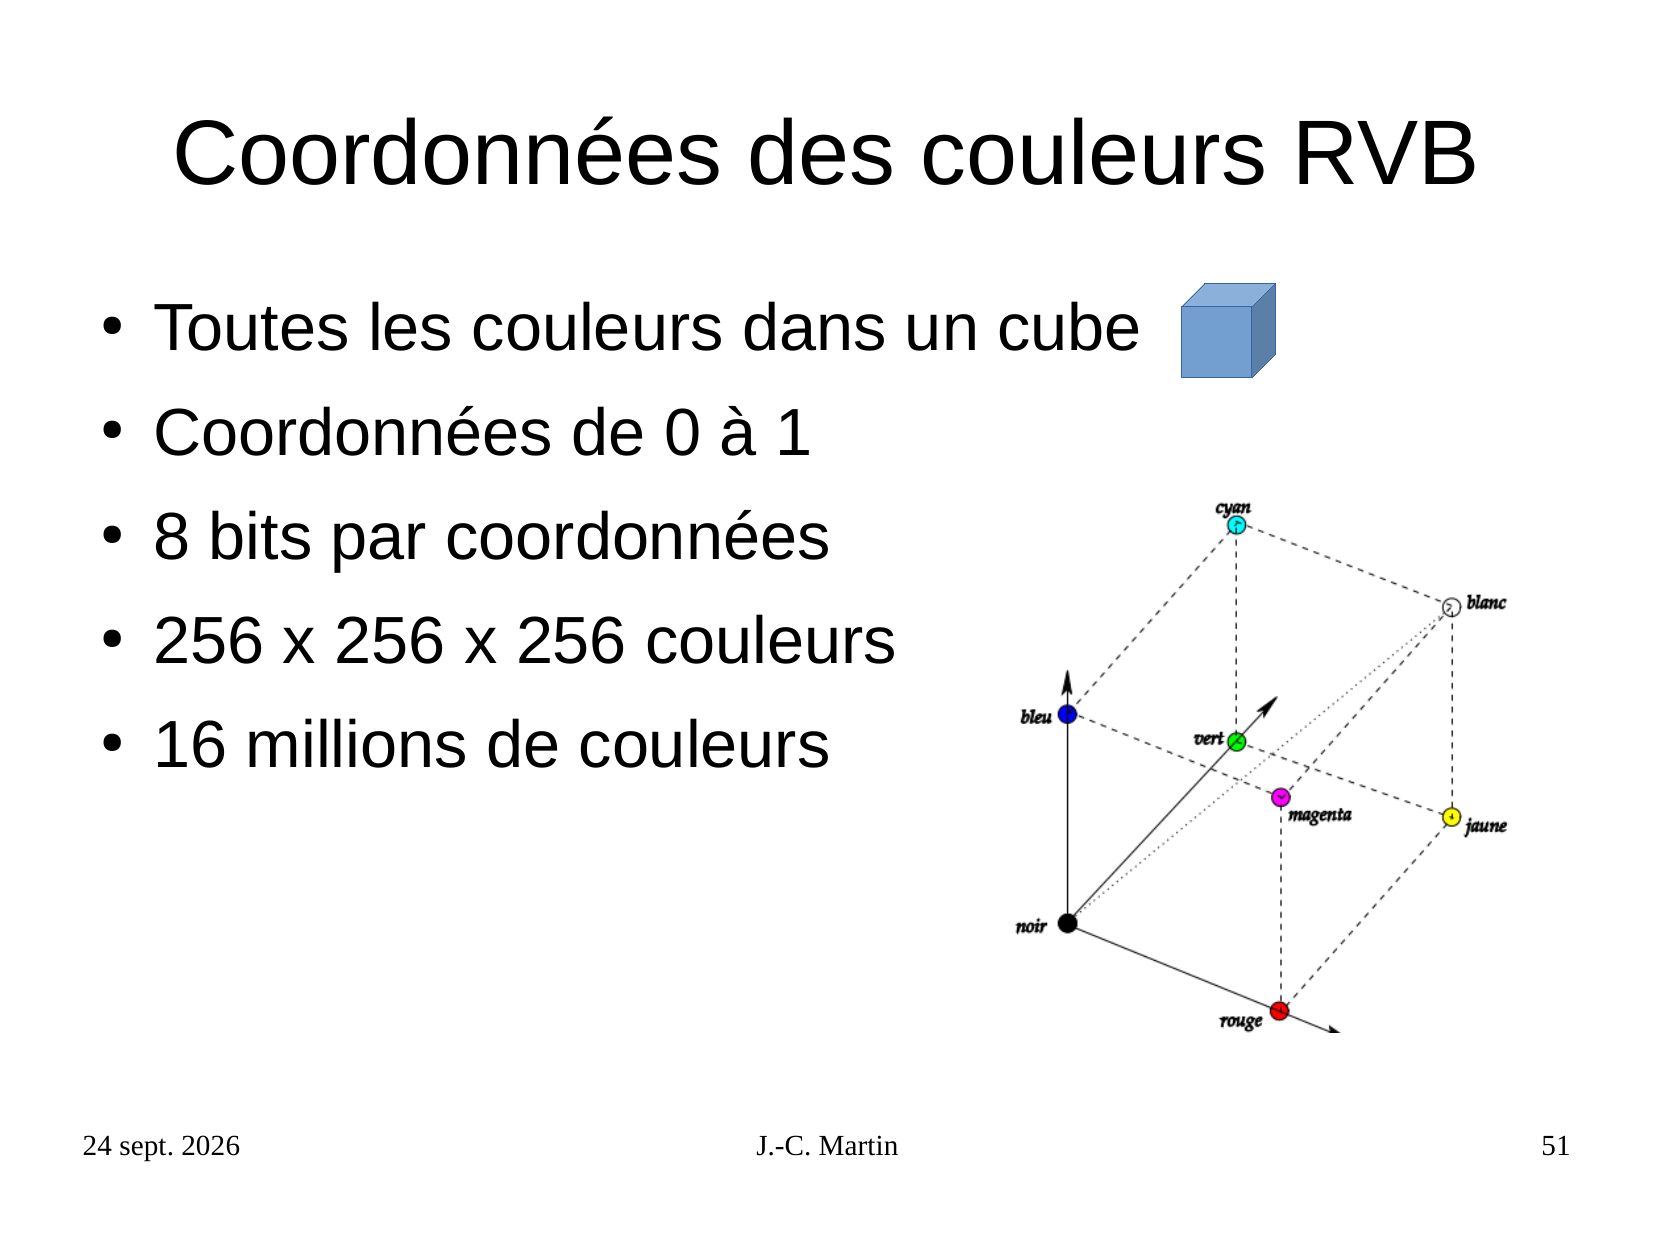

# Coordonnées des couleurs RVB
Toutes les couleurs dans un cube
Coordonnées de 0 à 1
8 bits par coordonnées
256 x 256 x 256 couleurs
16 millions de couleurs
J.-C. Martin
51